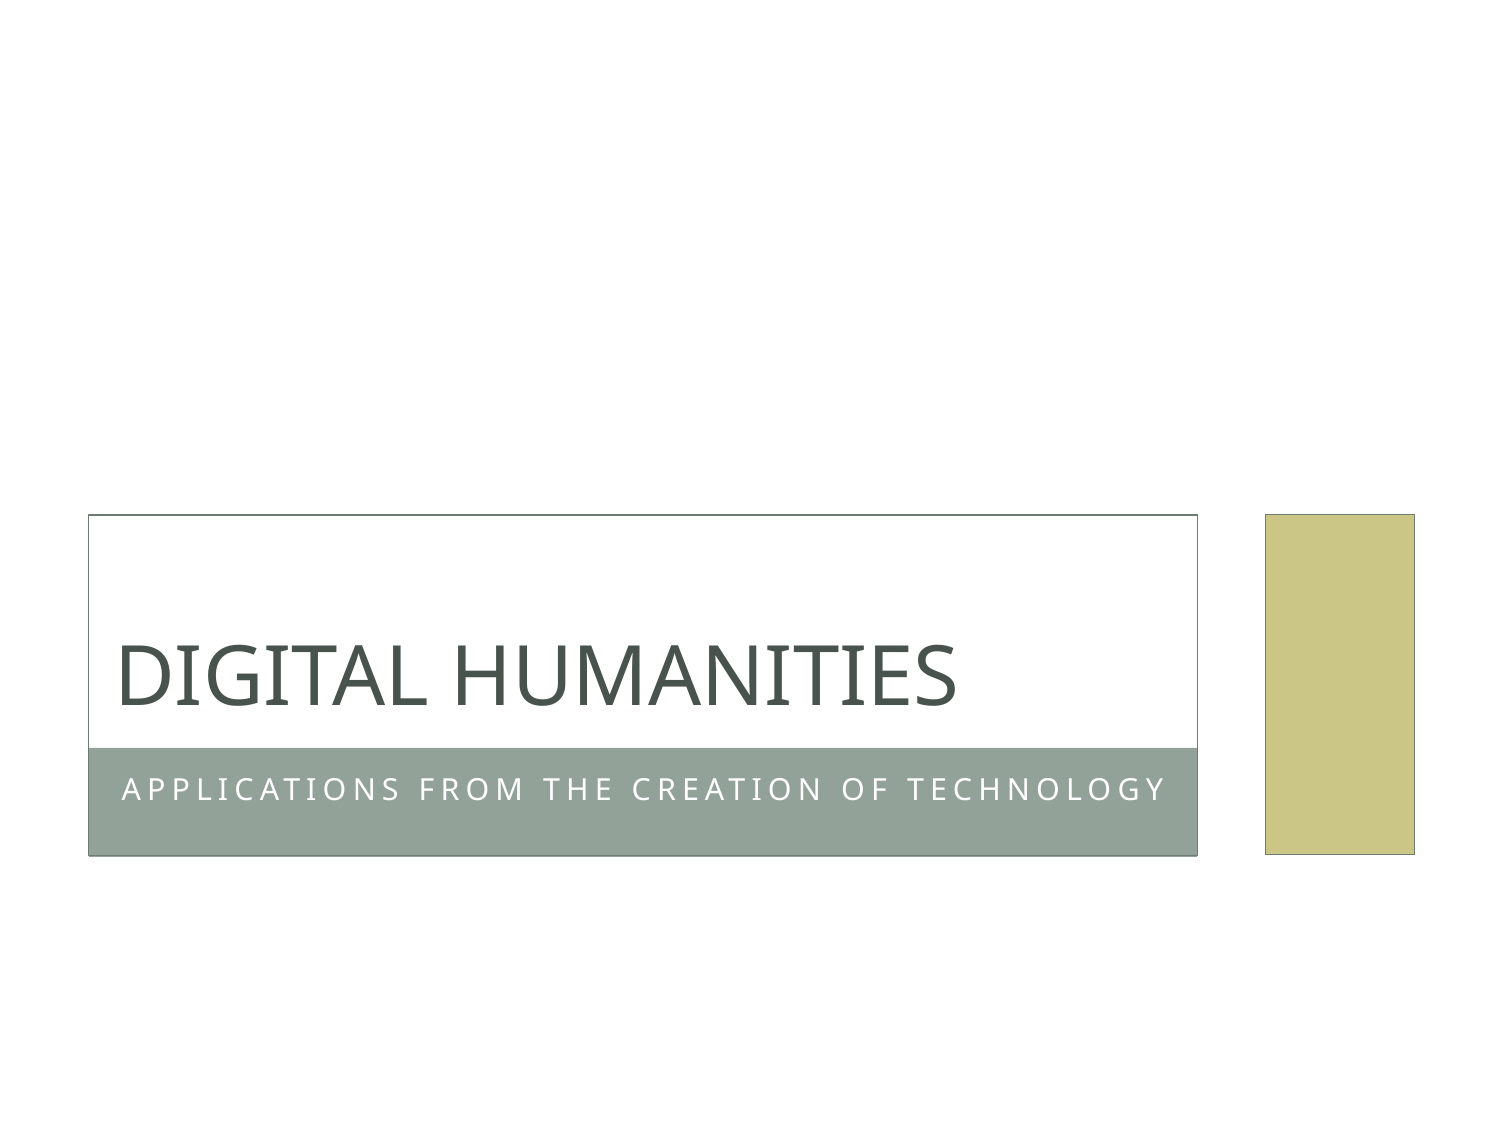

Digital Humanities
# Applications from the creation of technology